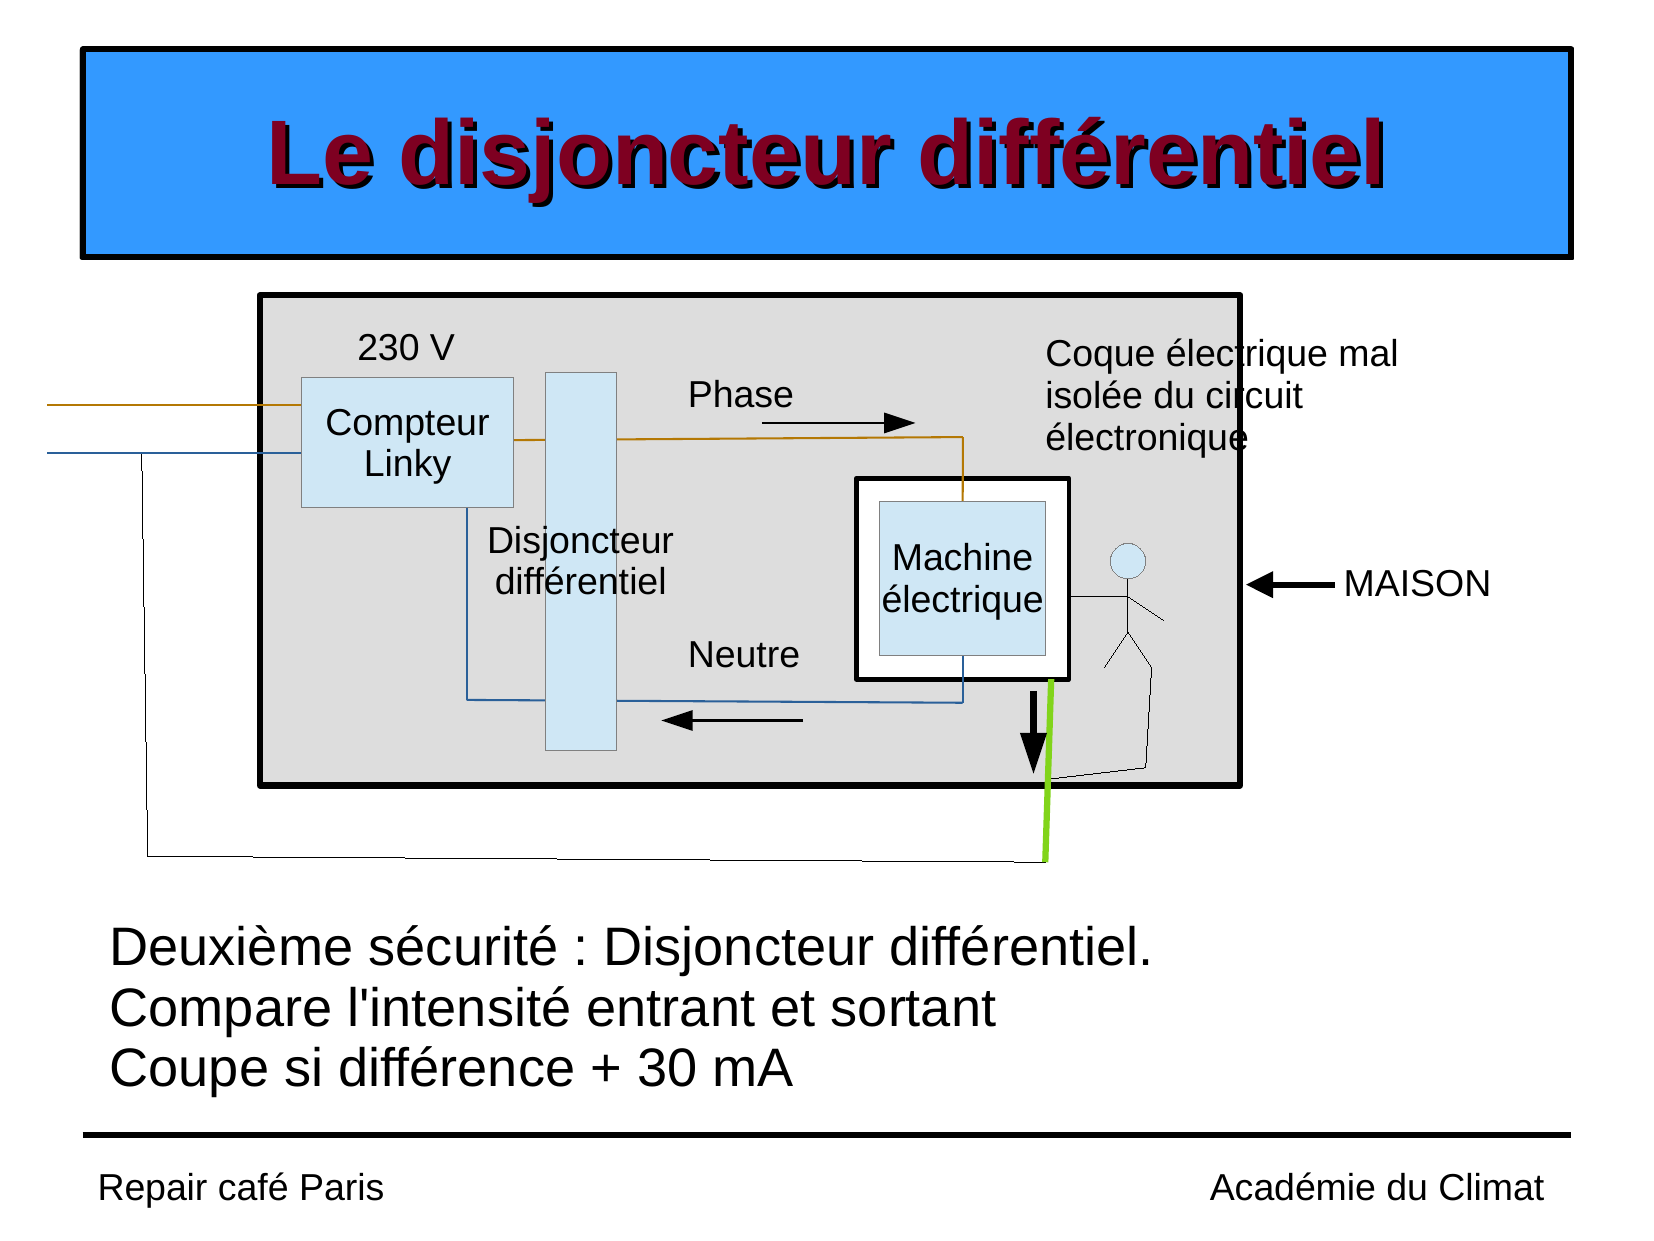

# Le disjoncteur différentiel
230 V
Coque électrique mal isolée du circuit électronique
Phase
Disjoncteur
différentiel
Compteur
Linky
Machine
électrique
MAISON
Neutre
Deuxième sécurité : Disjoncteur différentiel.
Compare l'intensité entrant et sortant
Coupe si différence + 30 mA
Repair café Paris	Académie du Climat